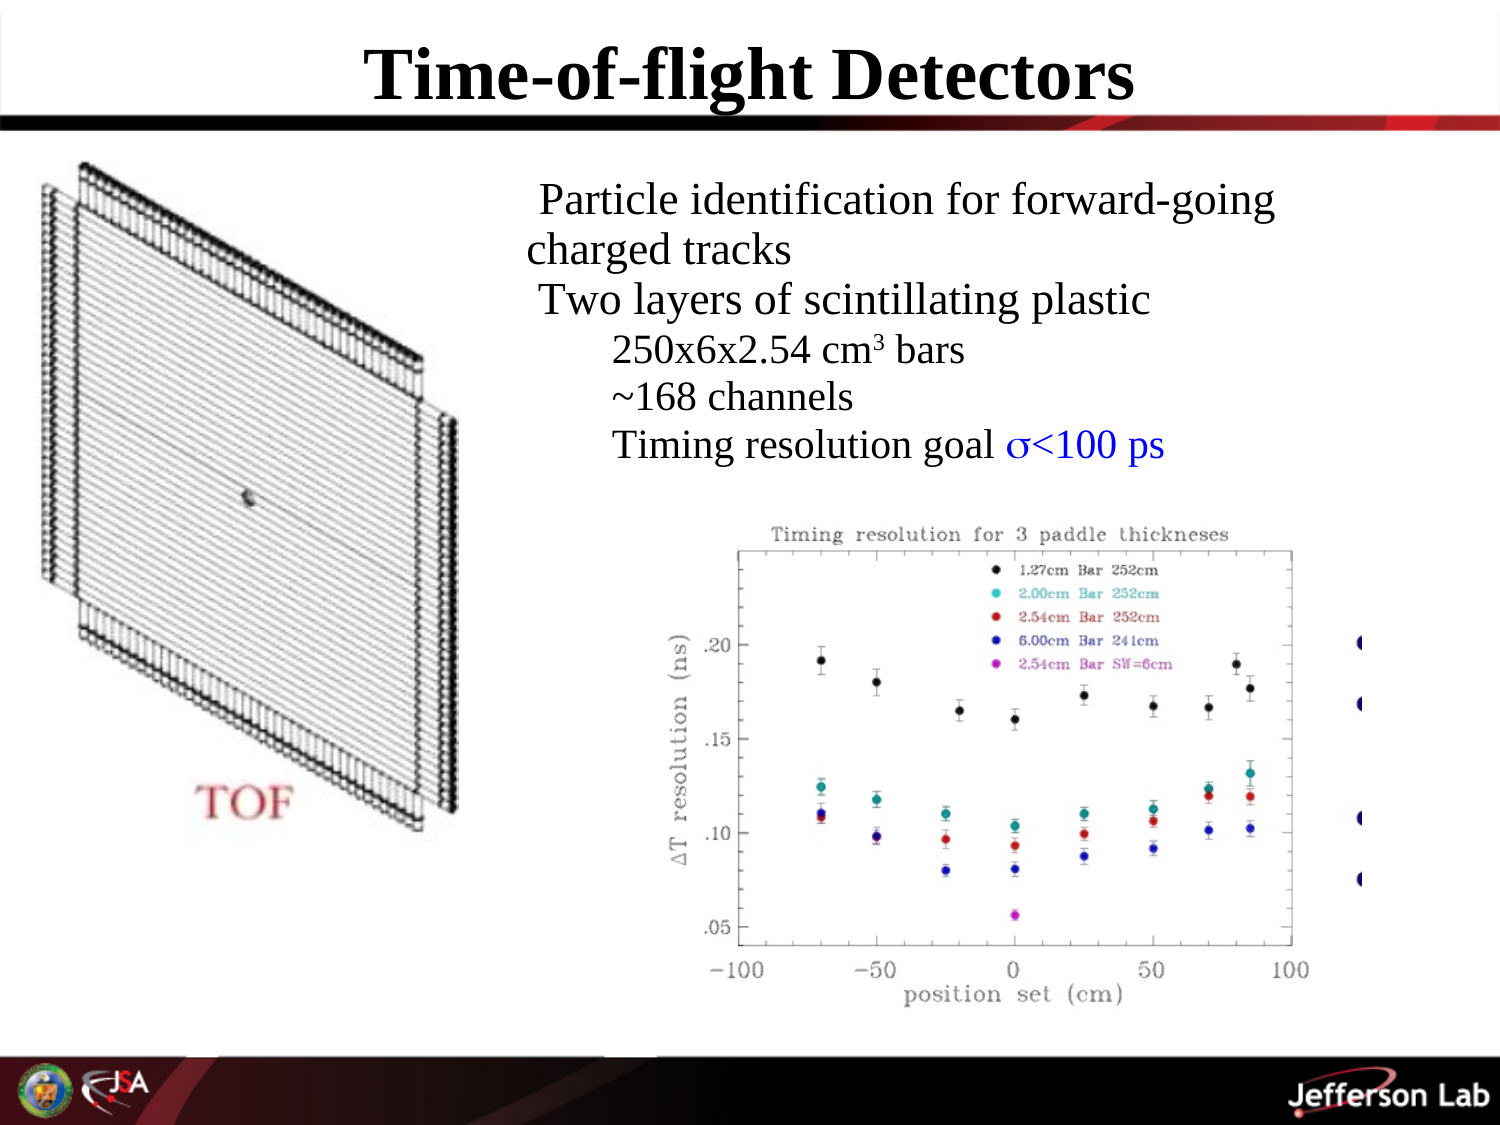

# Time-of-flight Detectors
 Particle identification for forward-going
charged tracks
 Two layers of scintillating plastic
 250x6x2.54 cm3 bars
 ~168 channels
 Timing resolution goal <100 ps